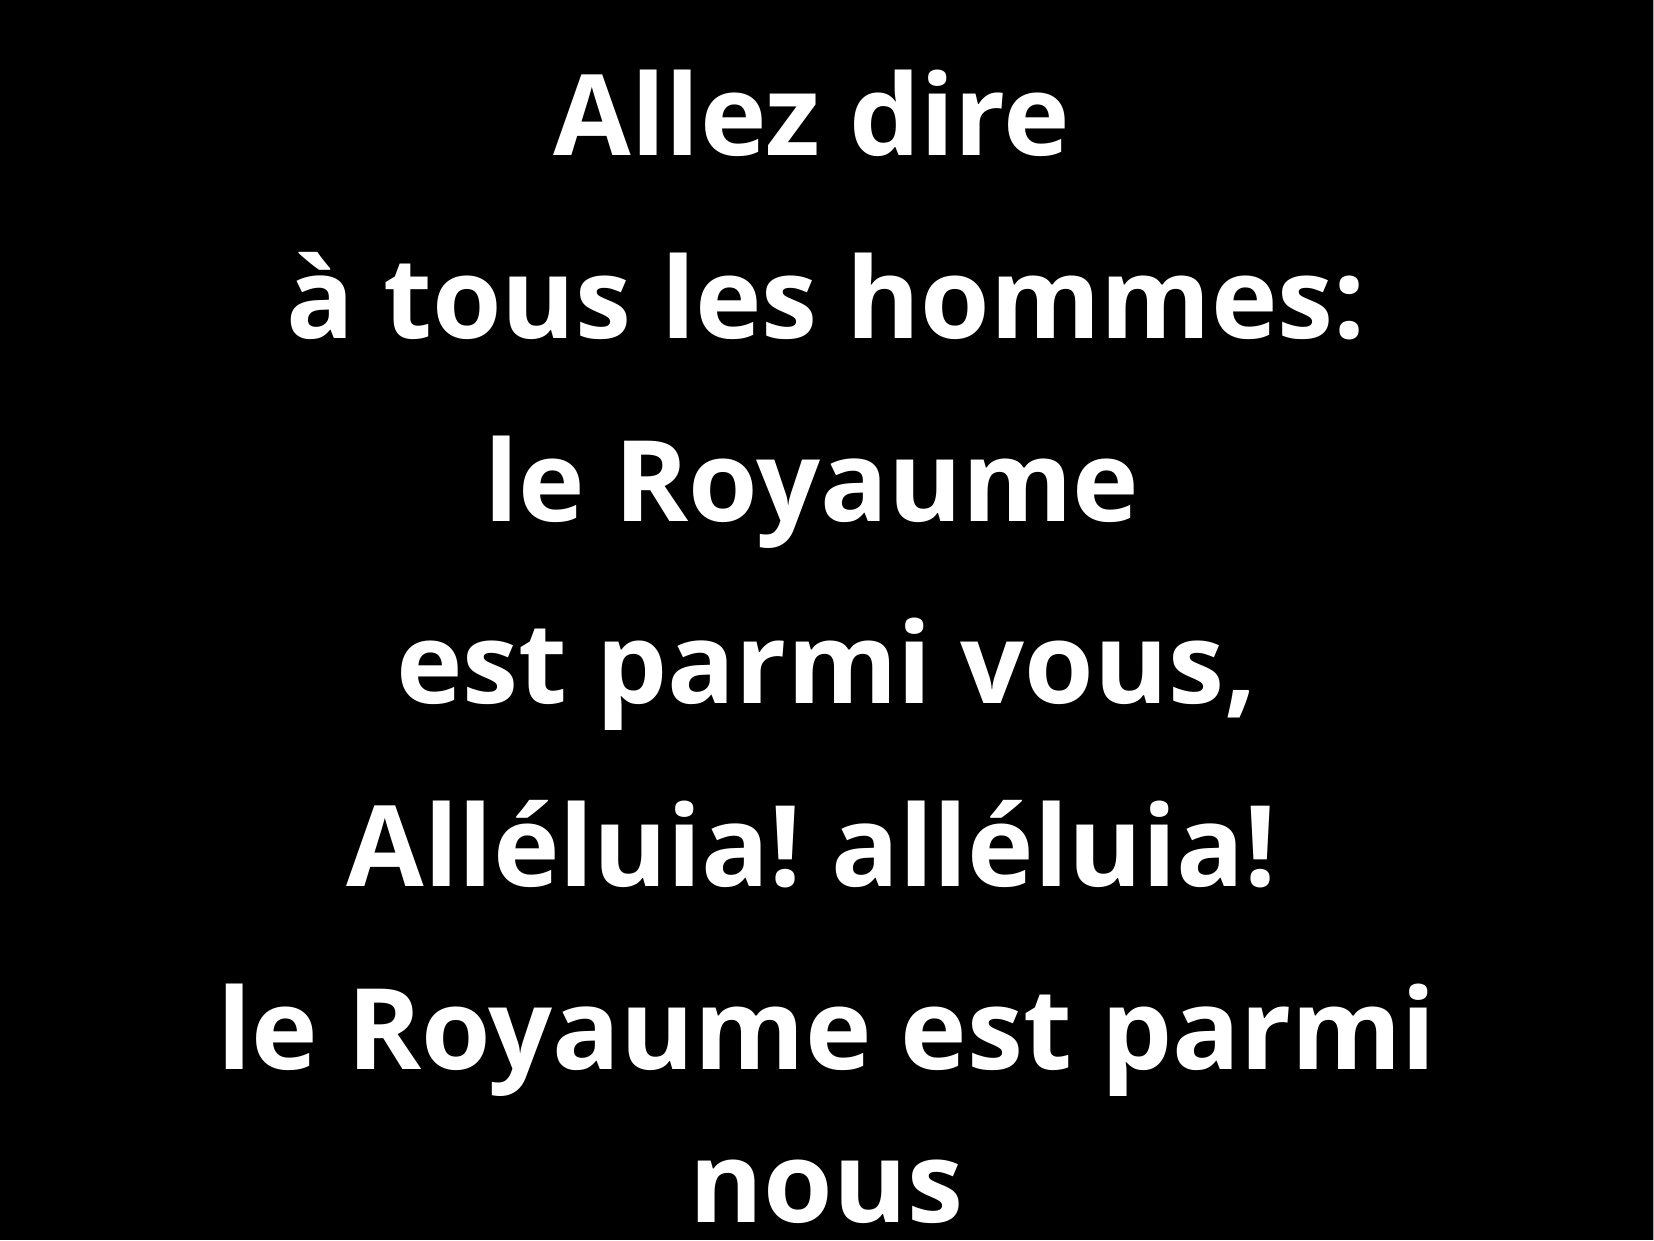

# Allez dire
à tous les hommes:
le Royaume
est parmi vous,
Alléluia! alléluia!
le Royaume est parmi nous